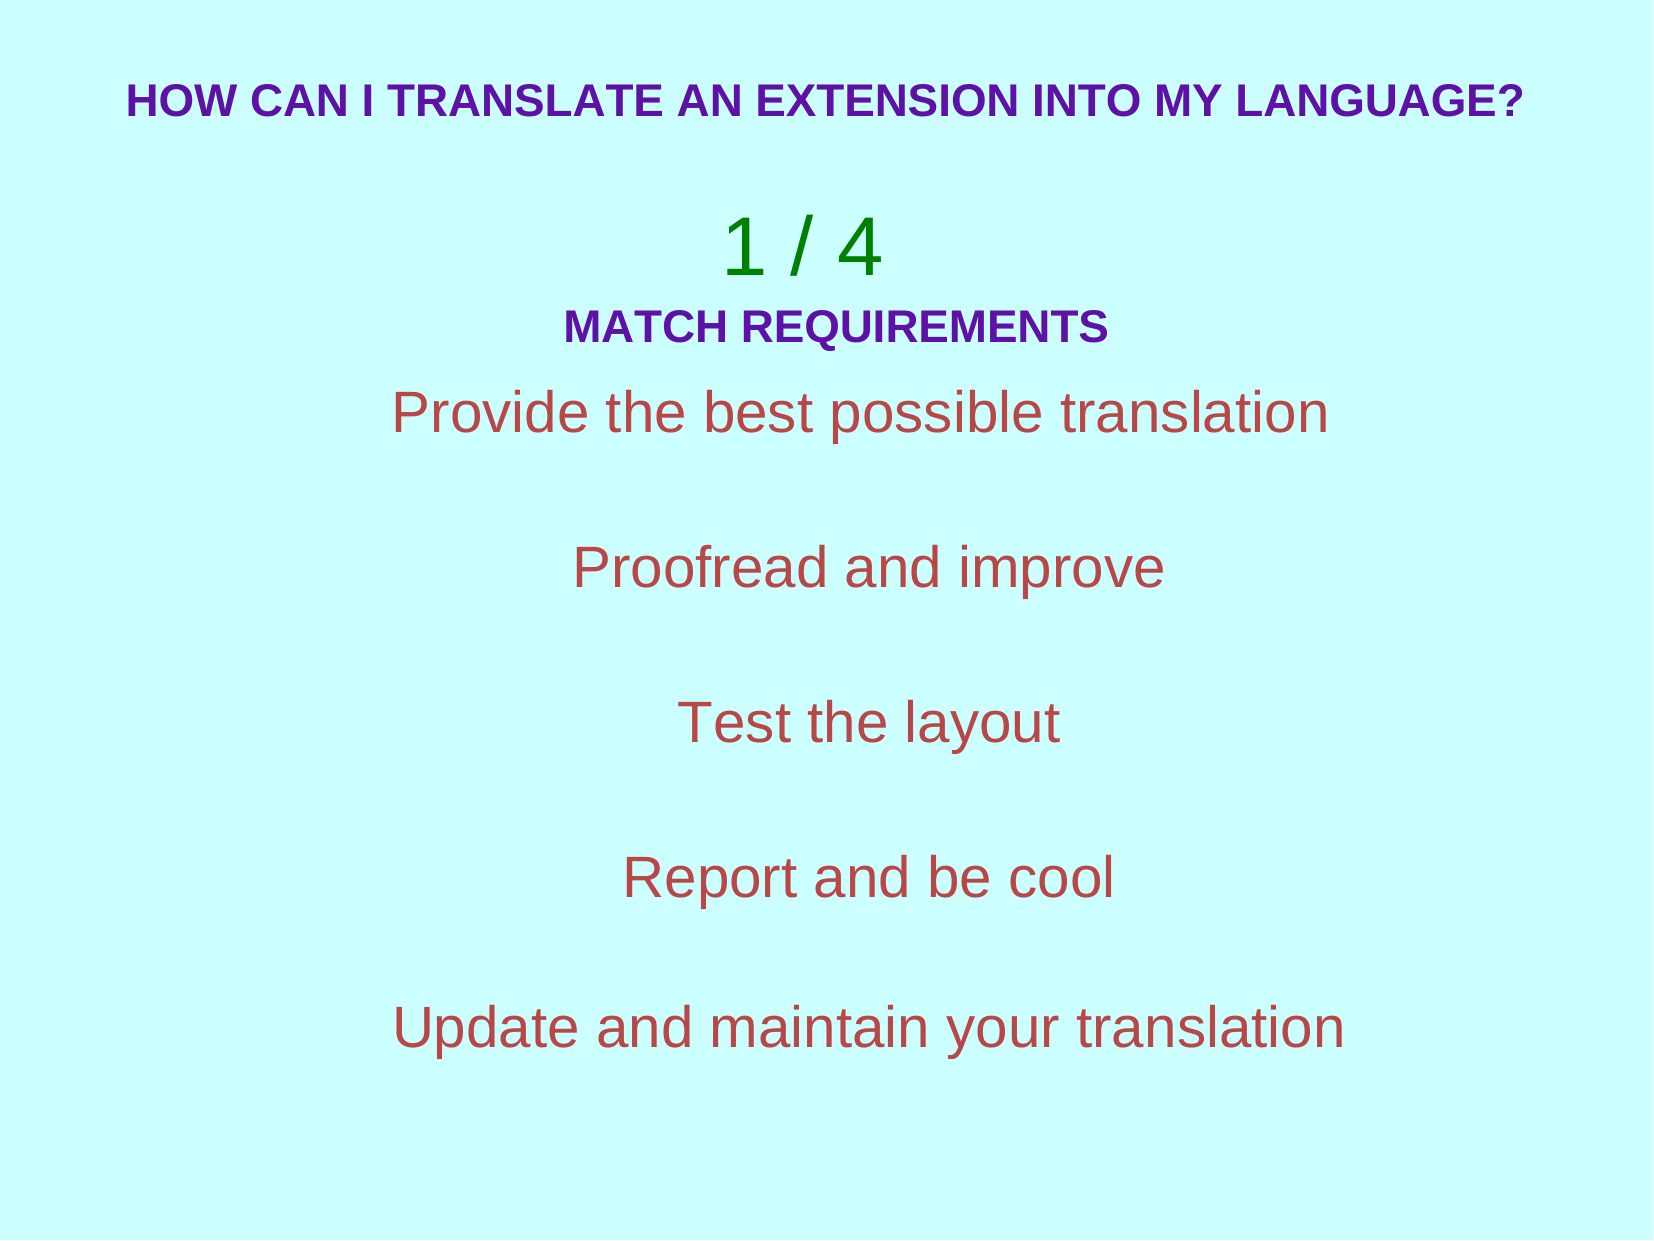

HOW CAN I TRANSLATE AN EXTENSION INTO MY LANGUAGE?
1 / 4
MATCH REQUIREMENTS
 Provide the best possible translation
 Proofread and improve
 Test the layout
 Report and be cool
 Update and maintain your translation